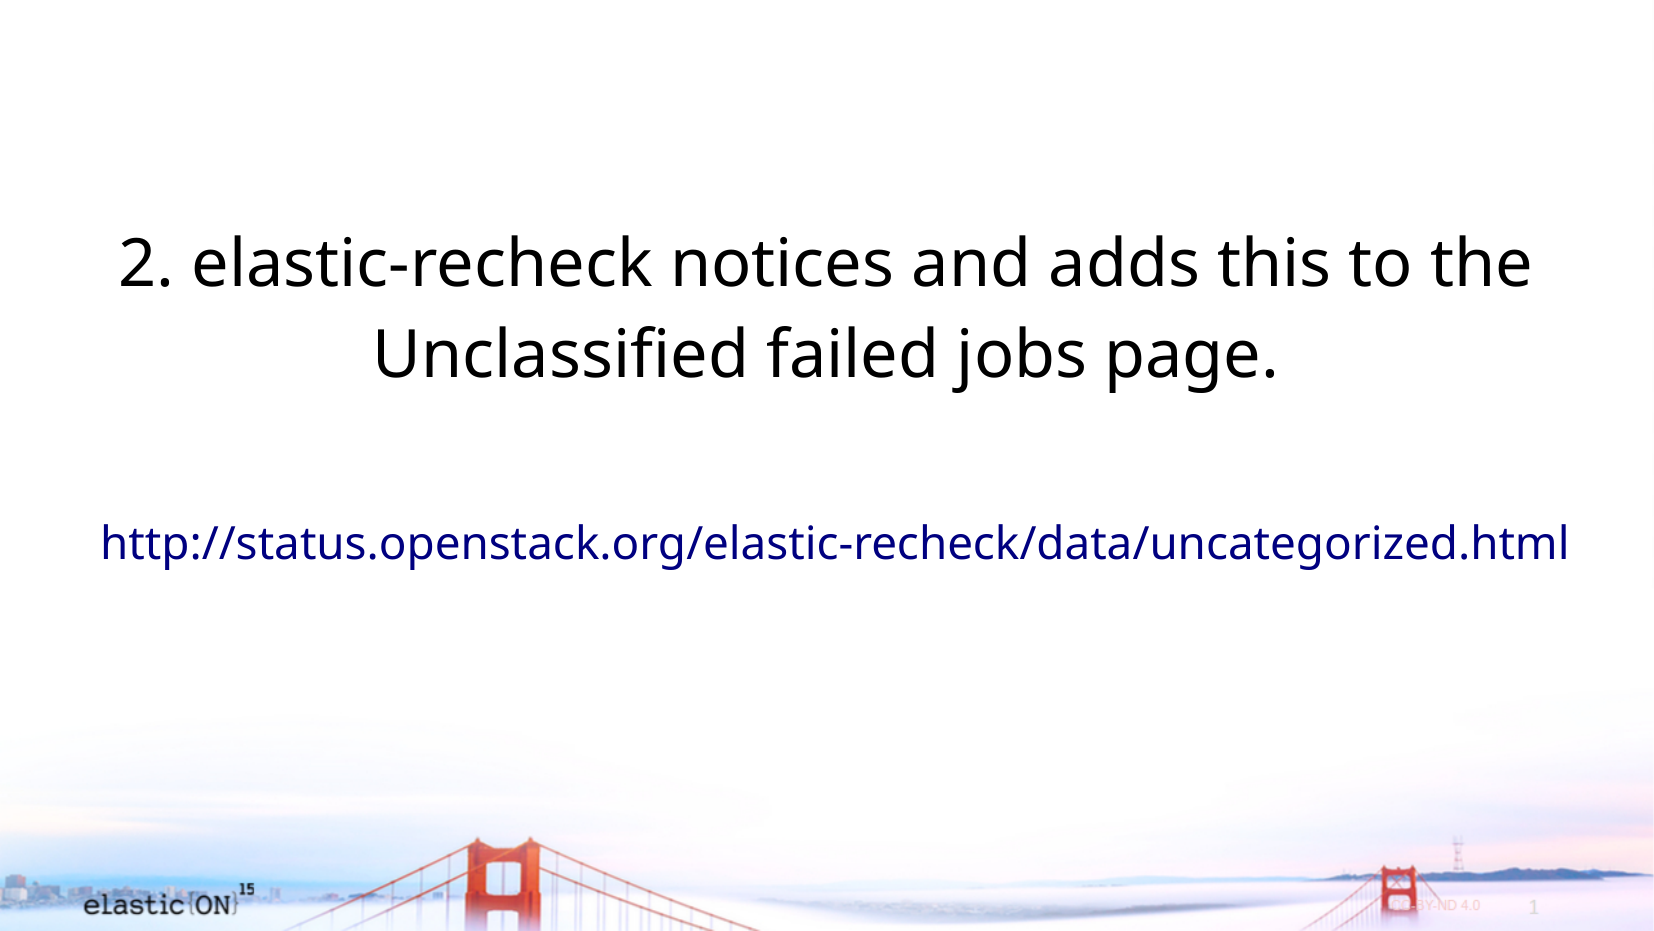

# 2. elastic-recheck notices and adds this to the Unclassified failed jobs page.
 http://status.openstack.org/elastic-recheck/data/uncategorized.html